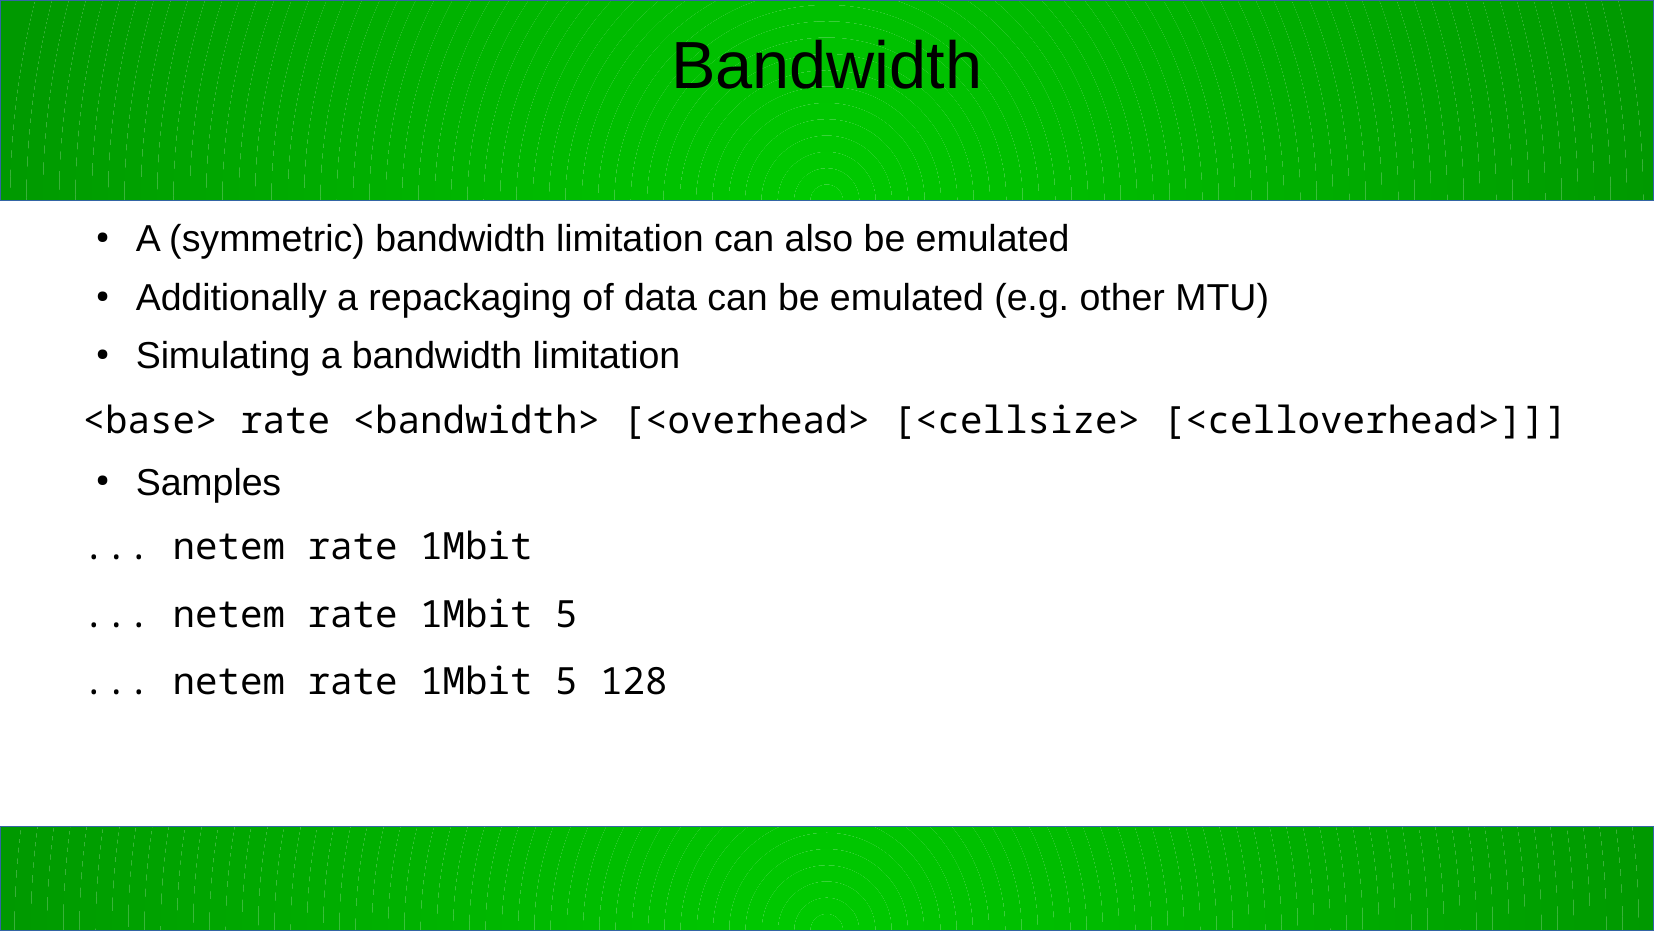

# Bandwidth
A (symmetric) bandwidth limitation can also be emulated
Additionally a repackaging of data can be emulated (e.g. other MTU)
Simulating a bandwidth limitation
<base> rate <bandwidth> [<overhead> [<cellsize> [<celloverhead>]]]
Samples
... netem rate 1Mbit
... netem rate 1Mbit 5
... netem rate 1Mbit 5 128